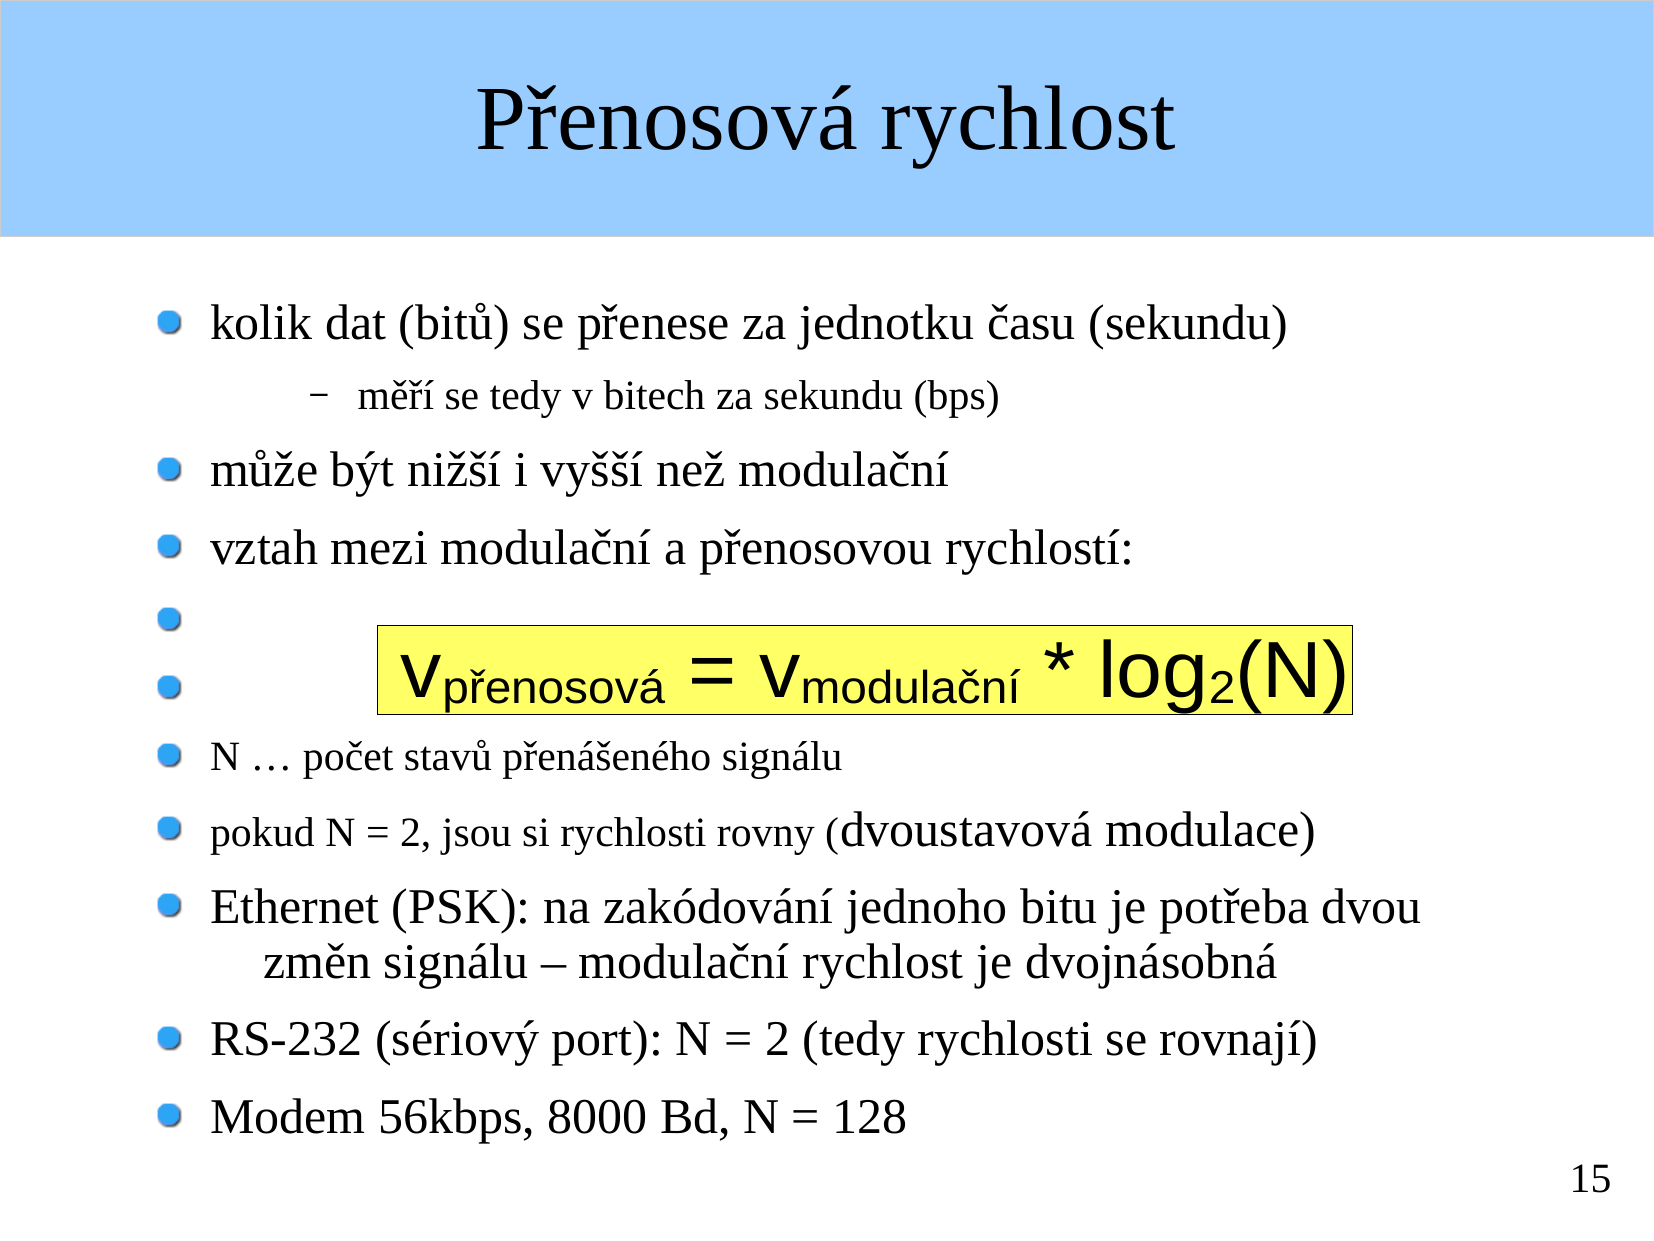

# Přenosová rychlost
kolik dat (bitů) se přenese za jednotku času (sekundu)
měří se tedy v bitech za sekundu (bps)
může být nižší i vyšší než modulační
vztah mezi modulační a přenosovou rychlostí:
N … počet stavů přenášeného signálu
pokud N = 2, jsou si rychlosti rovny (dvoustavová modulace)
Ethernet (PSK): na zakódování jednoho bitu je potřeba dvou změn signálu – modulační rychlost je dvojnásobná
RS-232 (sériový port): N = 2 (tedy rychlosti se rovnají)
Modem 56kbps, 8000 Bd, N = 128
 vpřenosová = vmodulační * log2(N)